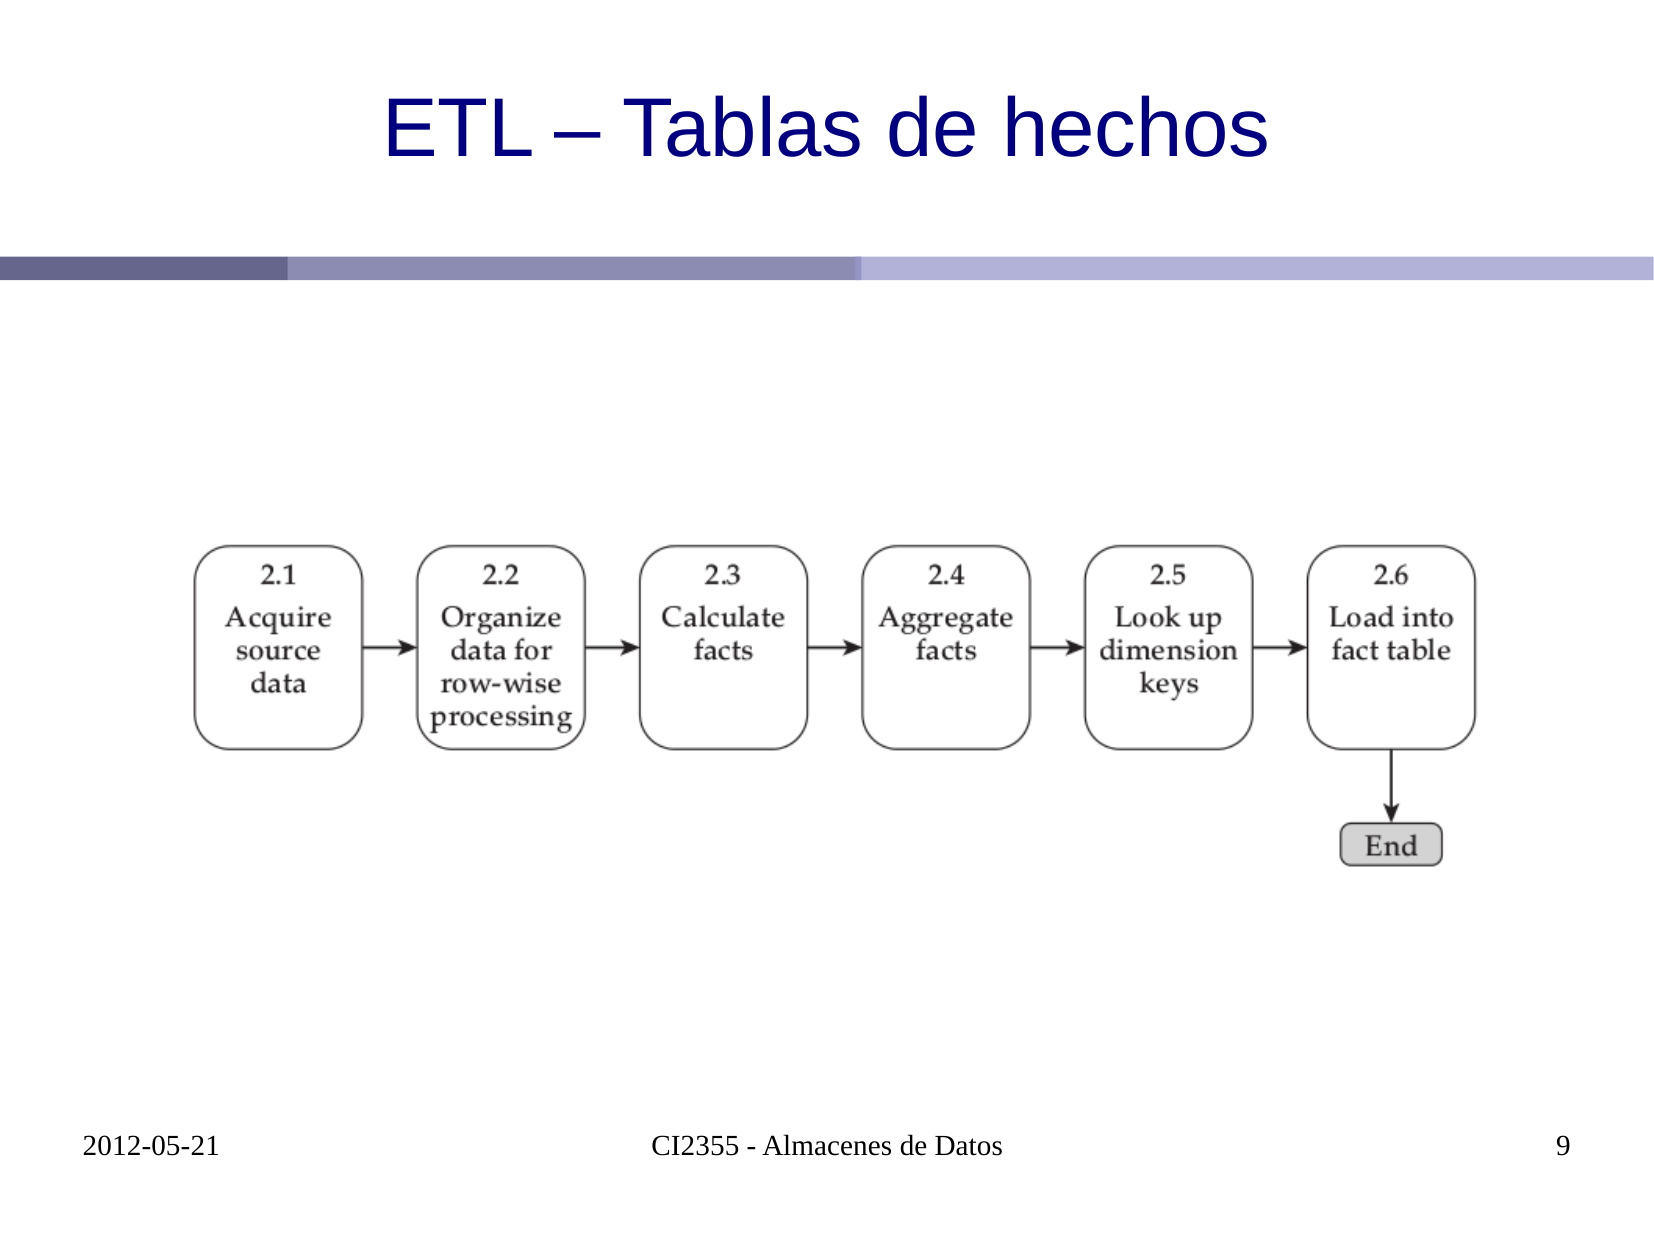

# ETL – Tablas de hechos
2012-05-21
CI2355 - Almacenes de Datos
9